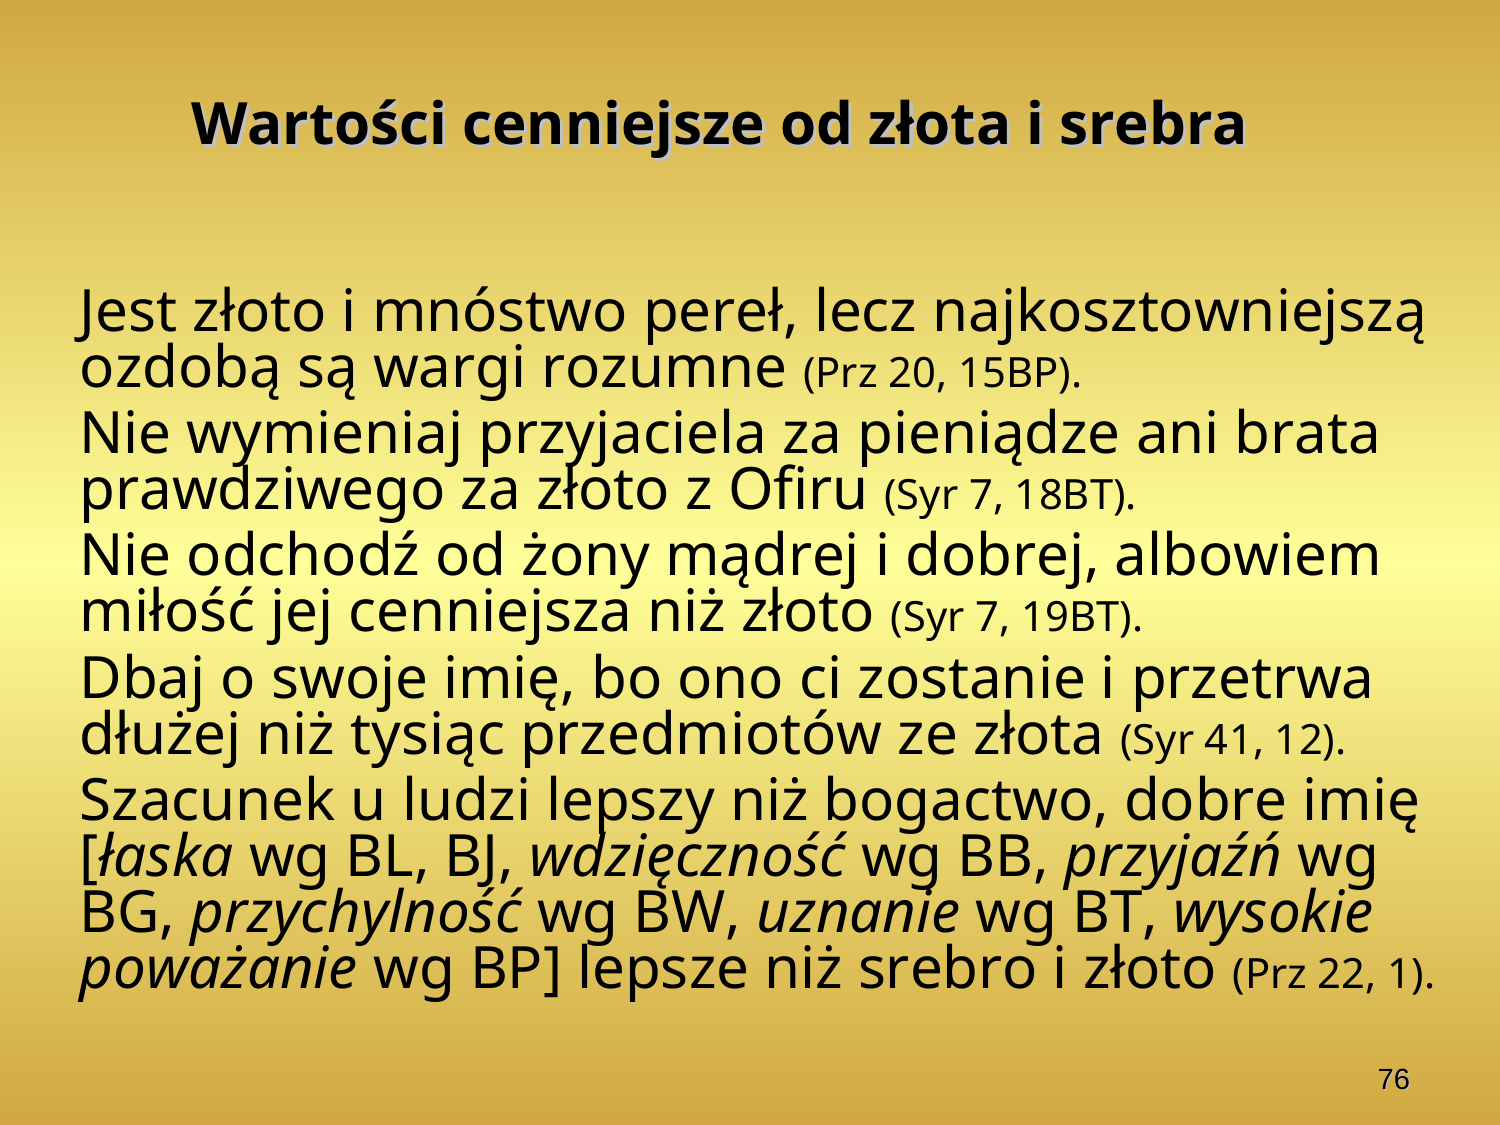

# Wartości cenniejsze od złota i srebra
Jest złoto i mnóstwo pereł, lecz najkosztowniejszą ozdobą są wargi rozumne (Prz 20, 15BP).
Nie wymieniaj przyjaciela za pieniądze ani brata prawdziwego za złoto z Ofiru (Syr 7, 18BT).
Nie odchodź od żony mądrej i dobrej, albowiem miłość jej cenniejsza niż złoto (Syr 7, 19BT).
Dbaj o swoje imię, bo ono ci zostanie i przetrwa dłużej niż tysiąc przedmiotów ze złota (Syr 41, 12).
Szacunek u ludzi lepszy niż bogactwo, dobre imię [łaska wg BL, BJ, wdzięczność wg BB, przyjaźń wg BG, przychylność wg BW, uznanie wg BT, wysokie poważanie wg BP] lepsze niż srebro i złoto (Prz 22, 1).